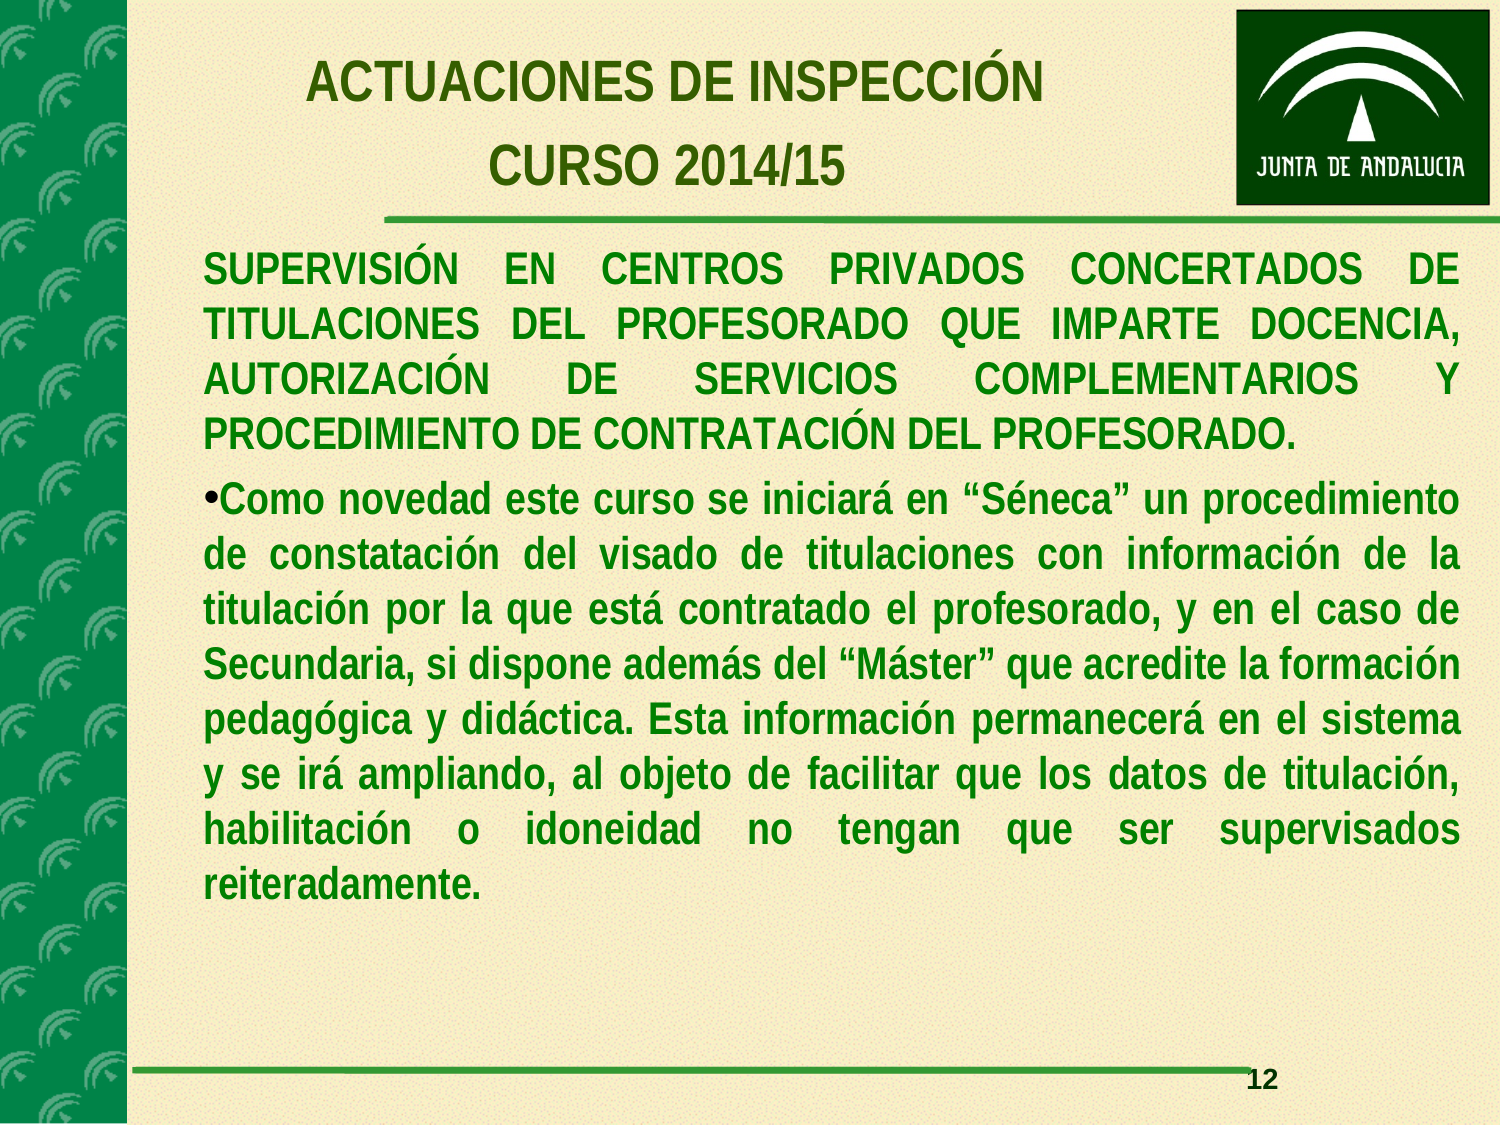

ACTUACIONES DE INSPECCIÓN
CURSO 2014/15
SUPERVISIÓN EN CENTROS PRIVADOS CONCERTADOS DE TITULACIONES DEL PROFESORADO QUE IMPARTE DOCENCIA, AUTORIZACIÓN DE SERVICIOS COMPLEMENTARIOS Y PROCEDIMIENTO DE CONTRATACIÓN DEL PROFESORADO.
Como novedad este curso se iniciará en “Séneca” un procedimiento de constatación del visado de titulaciones con información de la titulación por la que está contratado el profesorado, y en el caso de Secundaria, si dispone además del “Máster” que acredite la formación pedagógica y didáctica. Esta información permanecerá en el sistema y se irá ampliando, al objeto de facilitar que los datos de titulación, habilitación o idoneidad no tengan que ser supervisados reiteradamente.